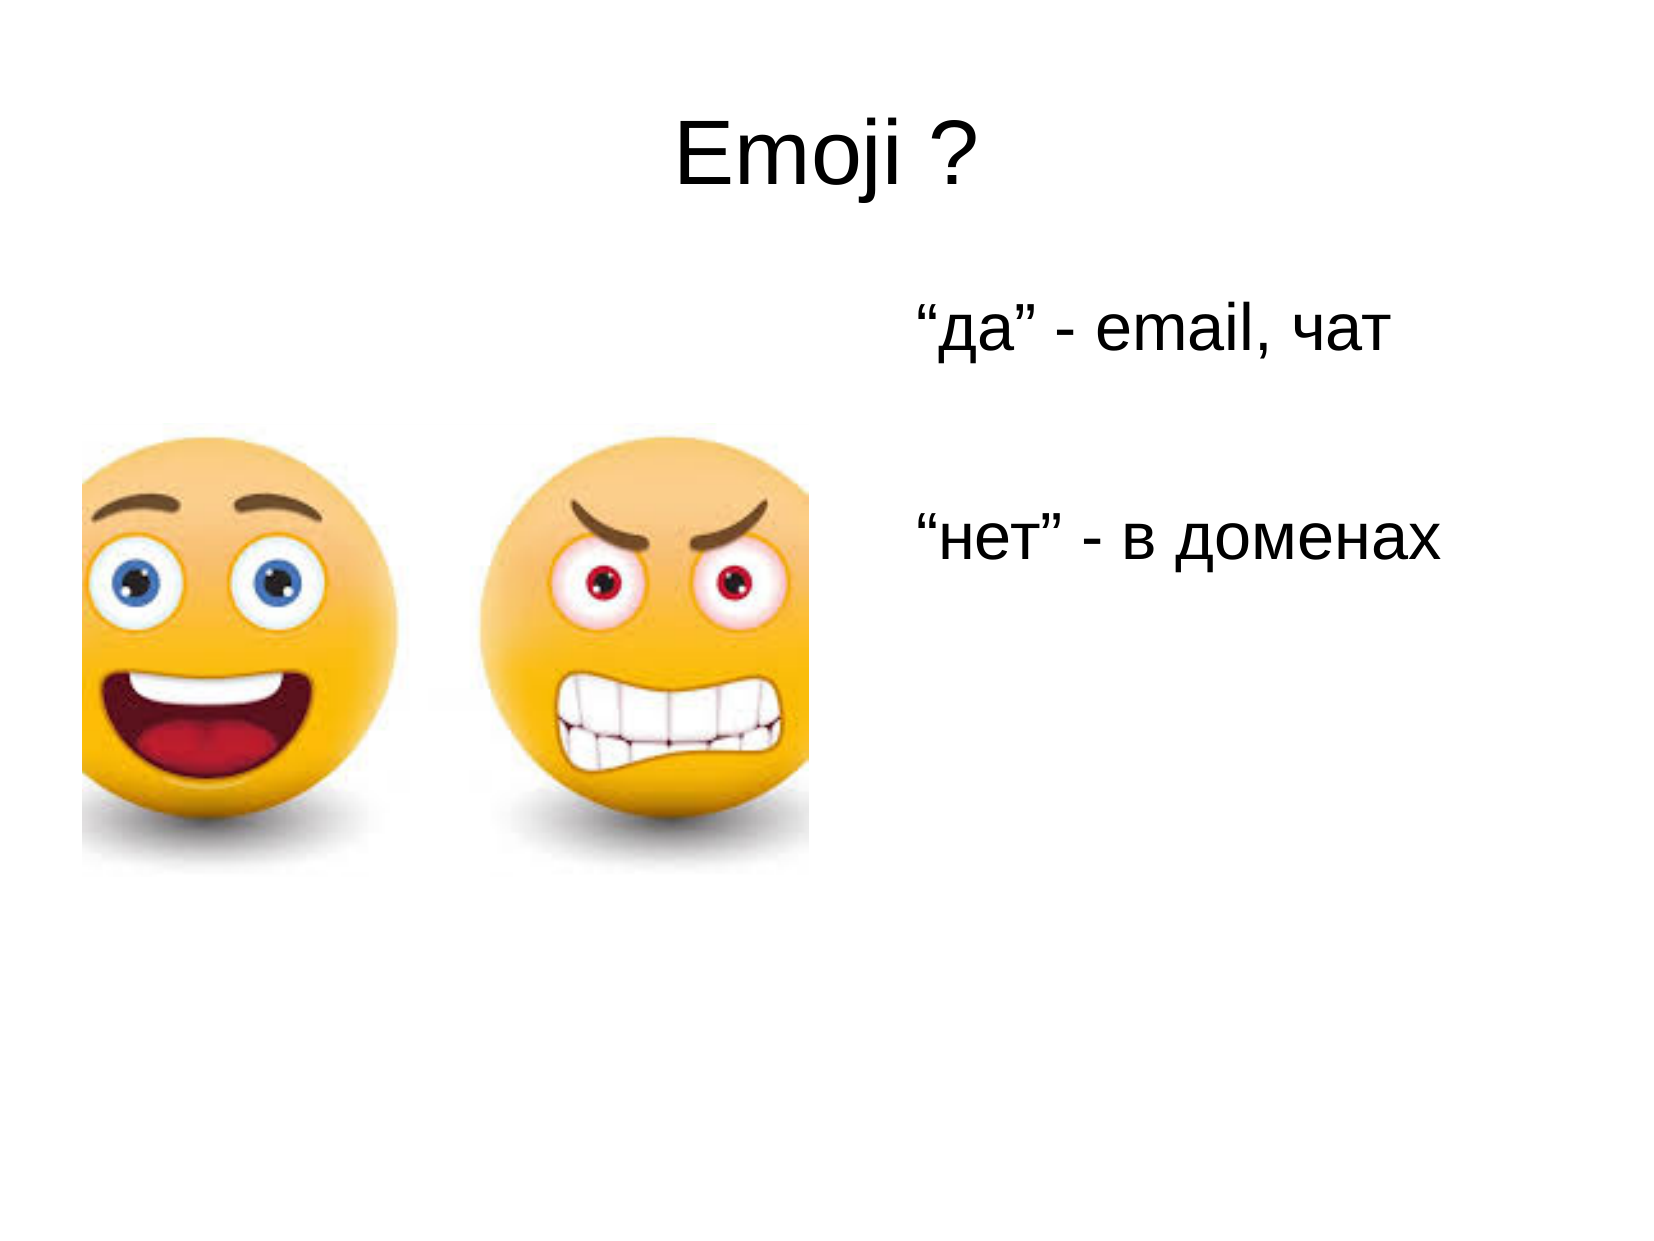

# Emoji ?
“да” - email, чат
“нет” - в доменах